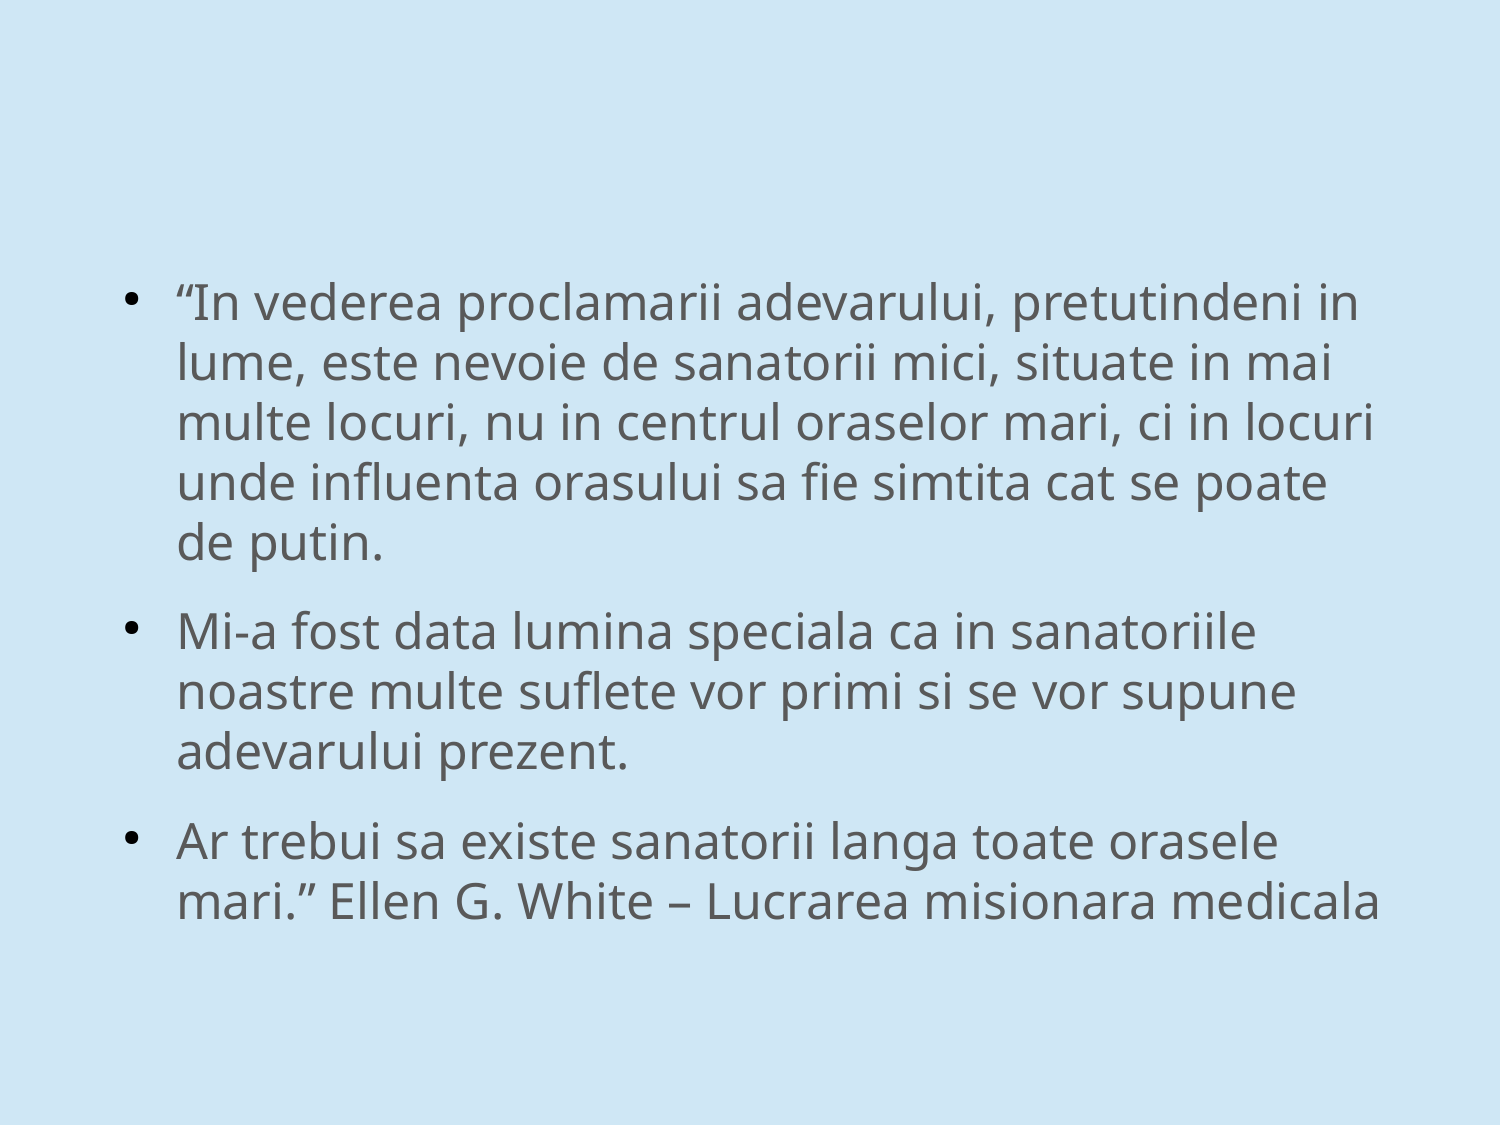

#
“In vederea proclamarii adevarului, pretutindeni in lume, este nevoie de sanatorii mici, situate in mai multe locuri, nu in centrul oraselor mari, ci in locuri unde influenta orasului sa fie simtita cat se poate de putin.
Mi-a fost data lumina speciala ca in sanatoriile noastre multe suflete vor primi si se vor supune adevarului prezent.
Ar trebui sa existe sanatorii langa toate orasele mari.” Ellen G. White – Lucrarea misionara medicala